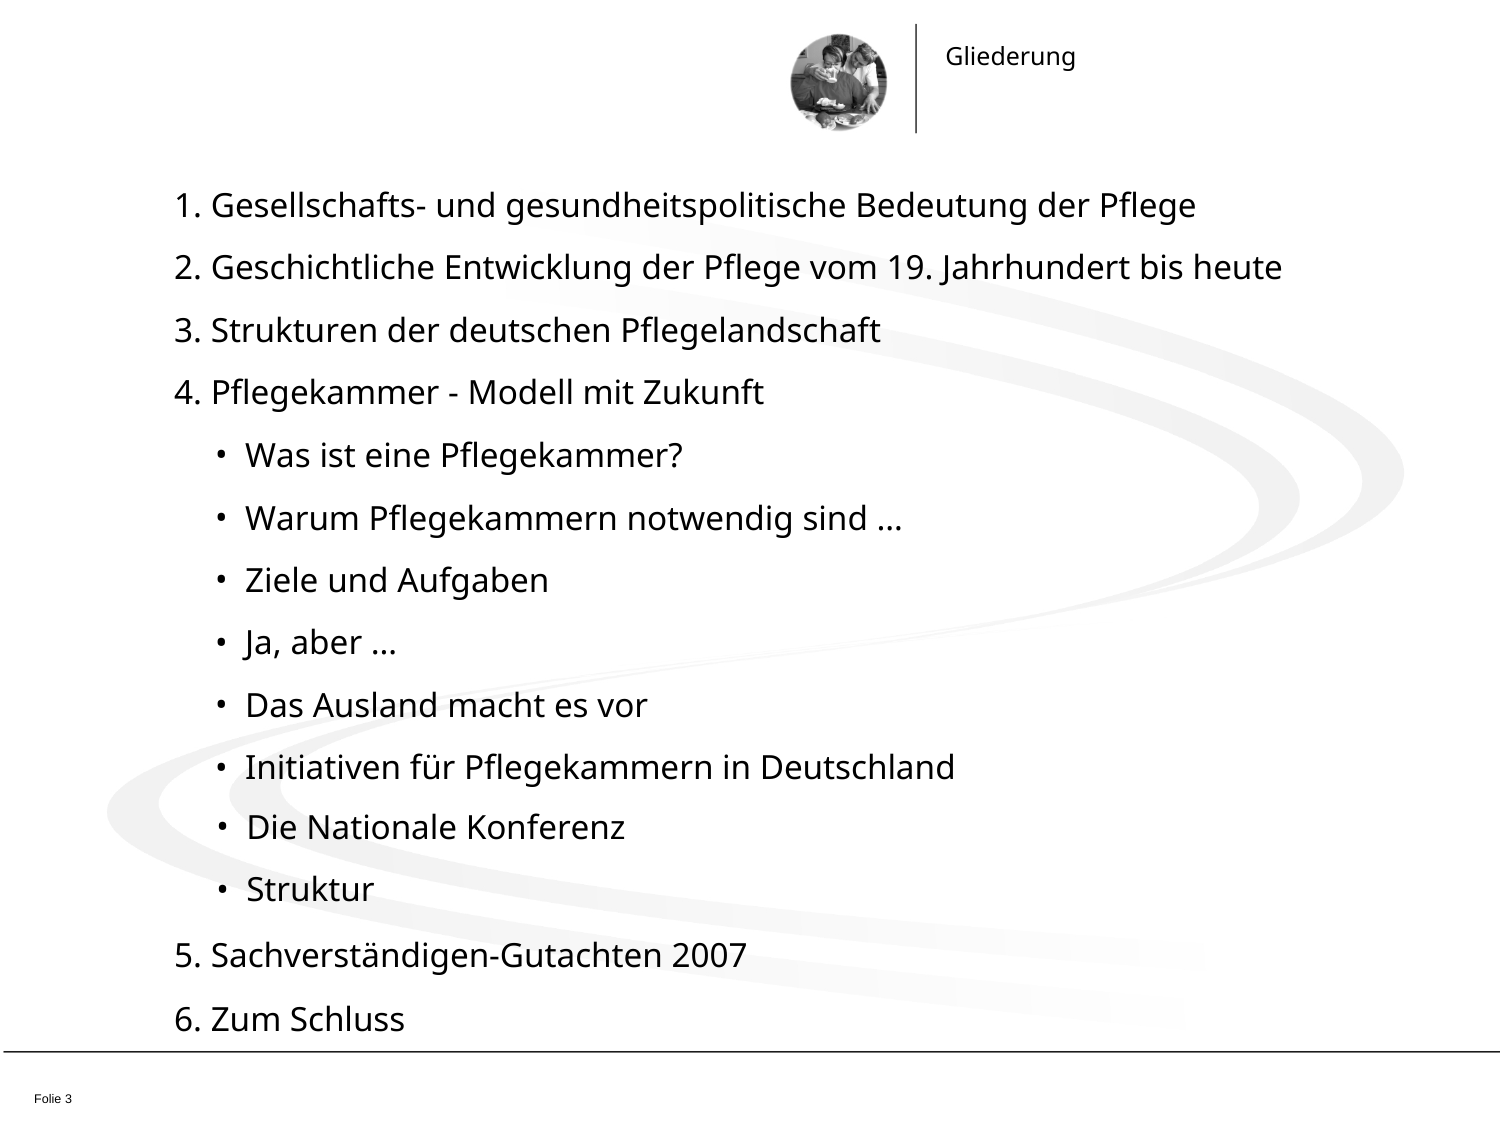

Gliederung
1. Gesellschafts- und gesundheitspolitische Bedeutung der Pflege
2. Geschichtliche Entwicklung der Pflege vom 19. Jahrhundert bis heute
3. Strukturen der deutschen Pflegelandschaft
4. Pflegekammer - Modell mit Zukunft
 Was ist eine Pflegekammer?
 Warum Pflegekammern notwendig sind …
 Ziele und Aufgaben
 Ja, aber …
 Das Ausland macht es vor
 Initiativen für Pflegekammern in Deutschland
 Die Nationale Konferenz
 Struktur
5. Sachverständigen-Gutachten 2007
6. Zum Schluss
Folie